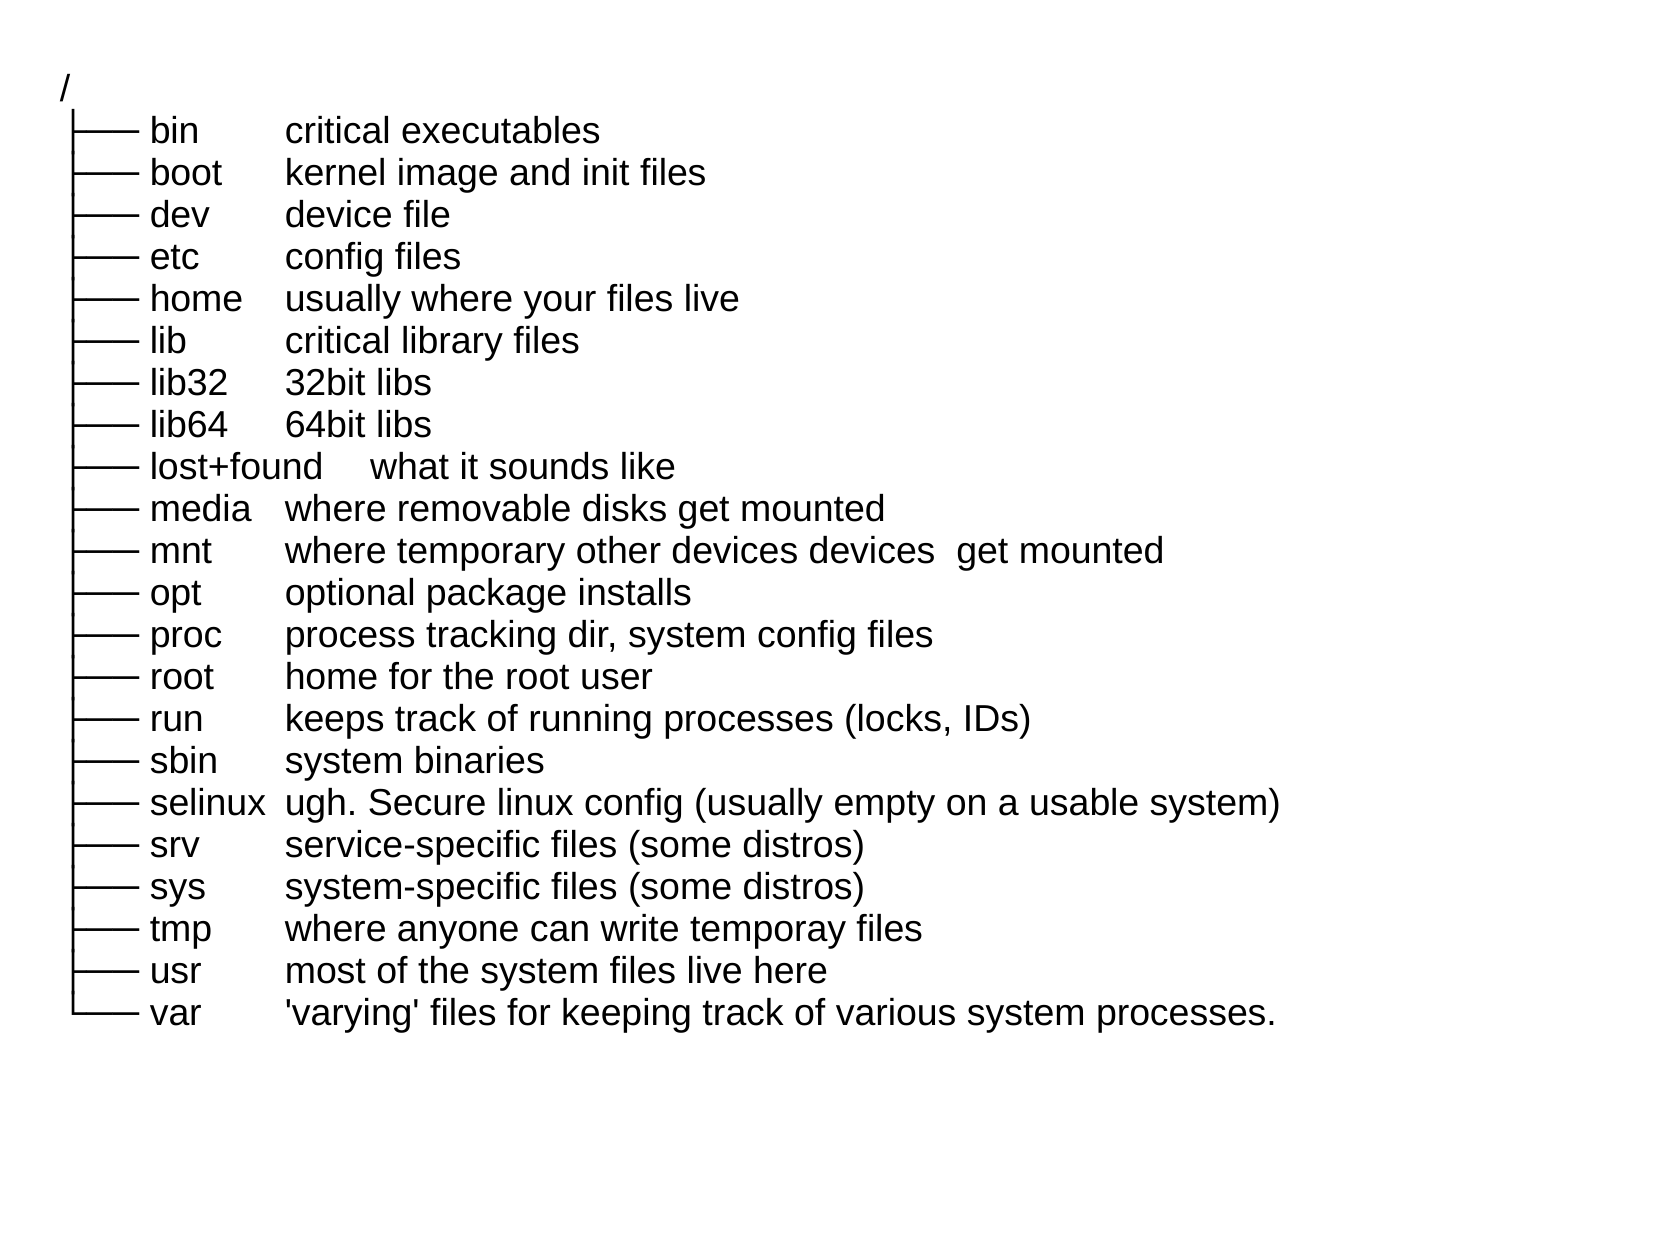

/
├── bin		critical executables
├── boot	kernel image and init files
├── dev	device file
├── etc		config files
├── home	usually where your files live
├── lib		critical library files
├── lib32	32bit libs
├── lib64	64bit libs
├── lost+found	 what it sounds like
├── media	where removable disks get mounted
├── mnt	where temporary other devices devices get mounted
├── opt		optional package installs
├── proc	process tracking dir, system config files
├── root	home for the root user
├── run		keeps track of running processes (locks, IDs)
├── sbin	system binaries
├── selinux	ugh. Secure linux config (usually empty on a usable system)
├── srv 	service-specific files (some distros)
├── sys		system-specific files (some distros)
├── tmp	where anyone can write temporay files
├── usr		most of the system files live here
└── var		'varying' files for keeping track of various system processes.